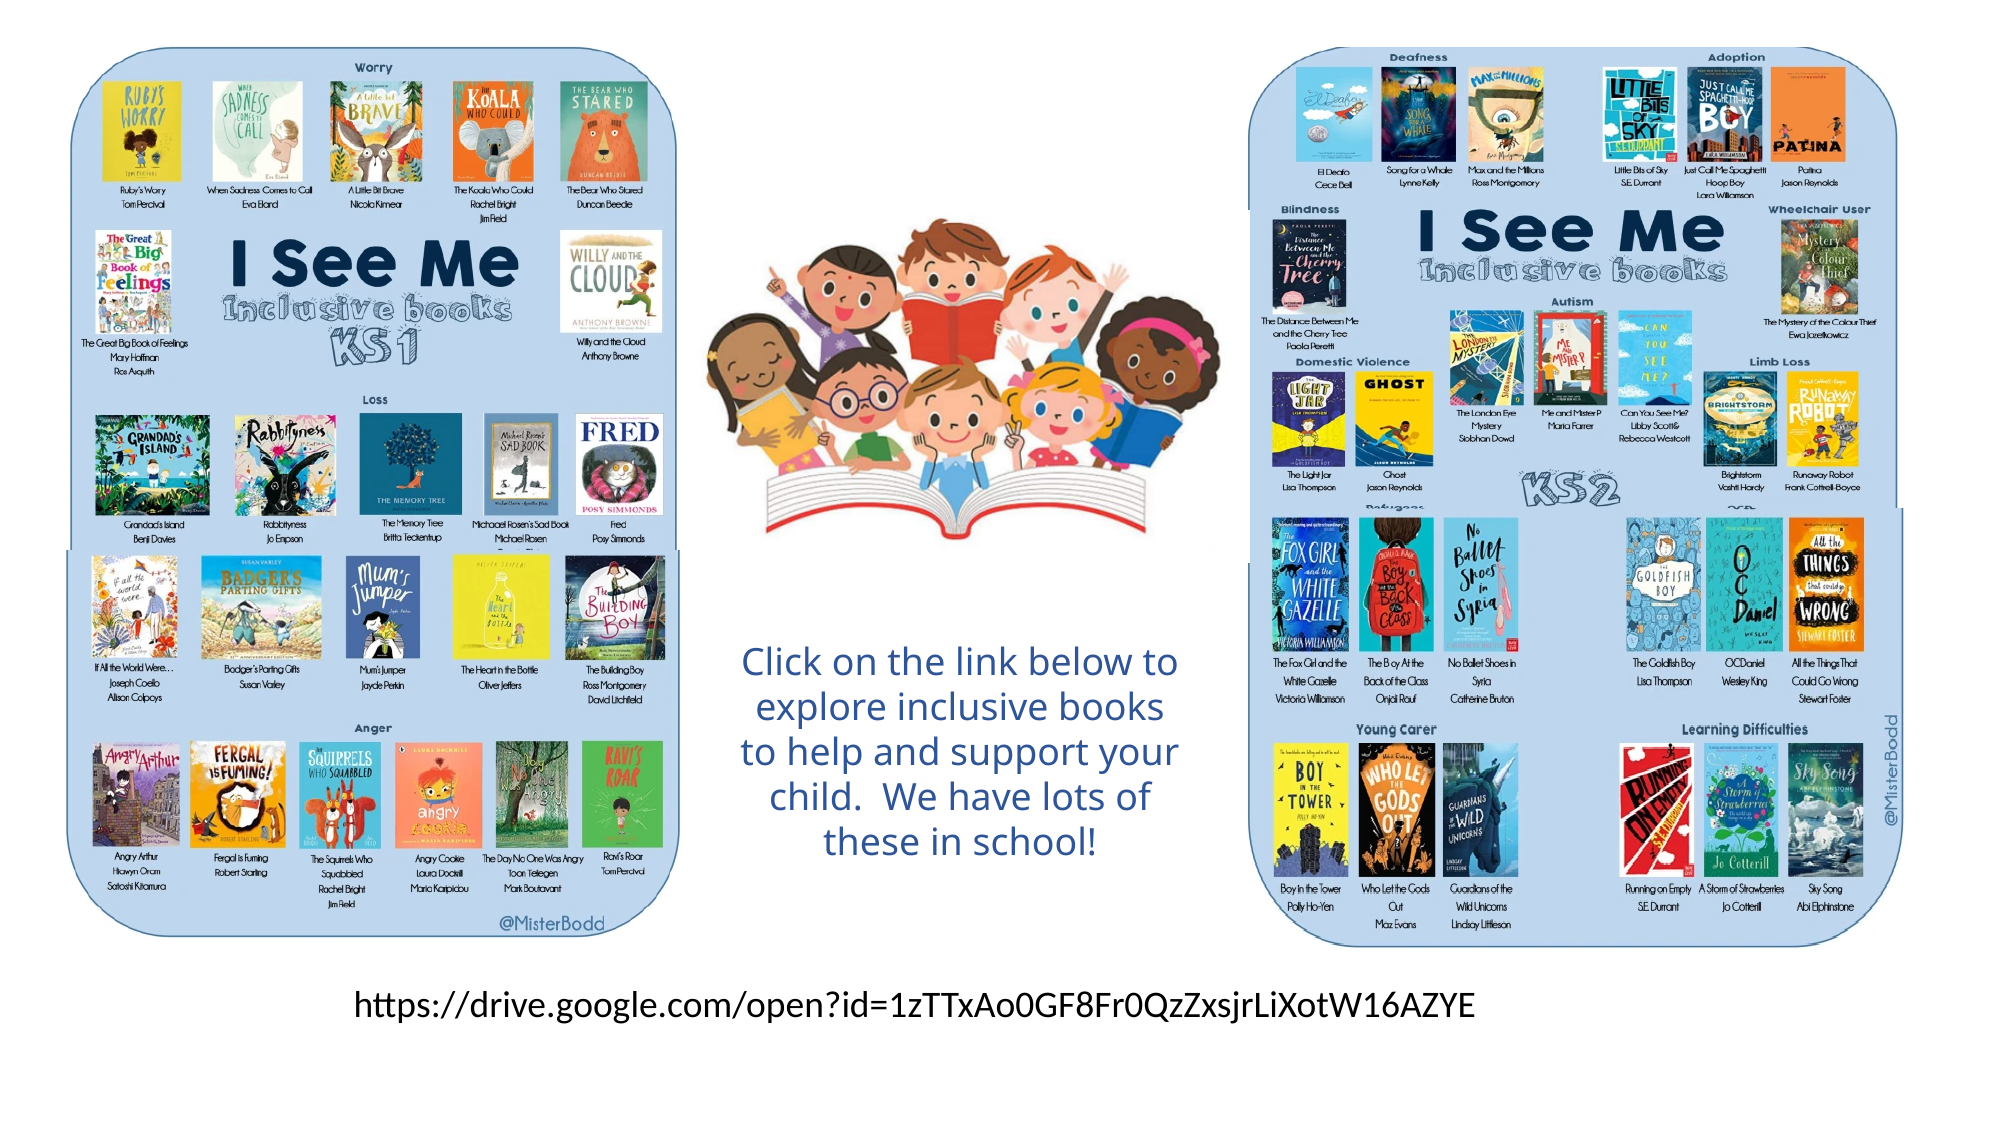

Click on the link below to explore inclusive books to help and support your child. We have lots of these in school!
https://drive.google.com/open?id=1zTTxAo0GF8Fr0QzZxsjrLiXotW16AZYE